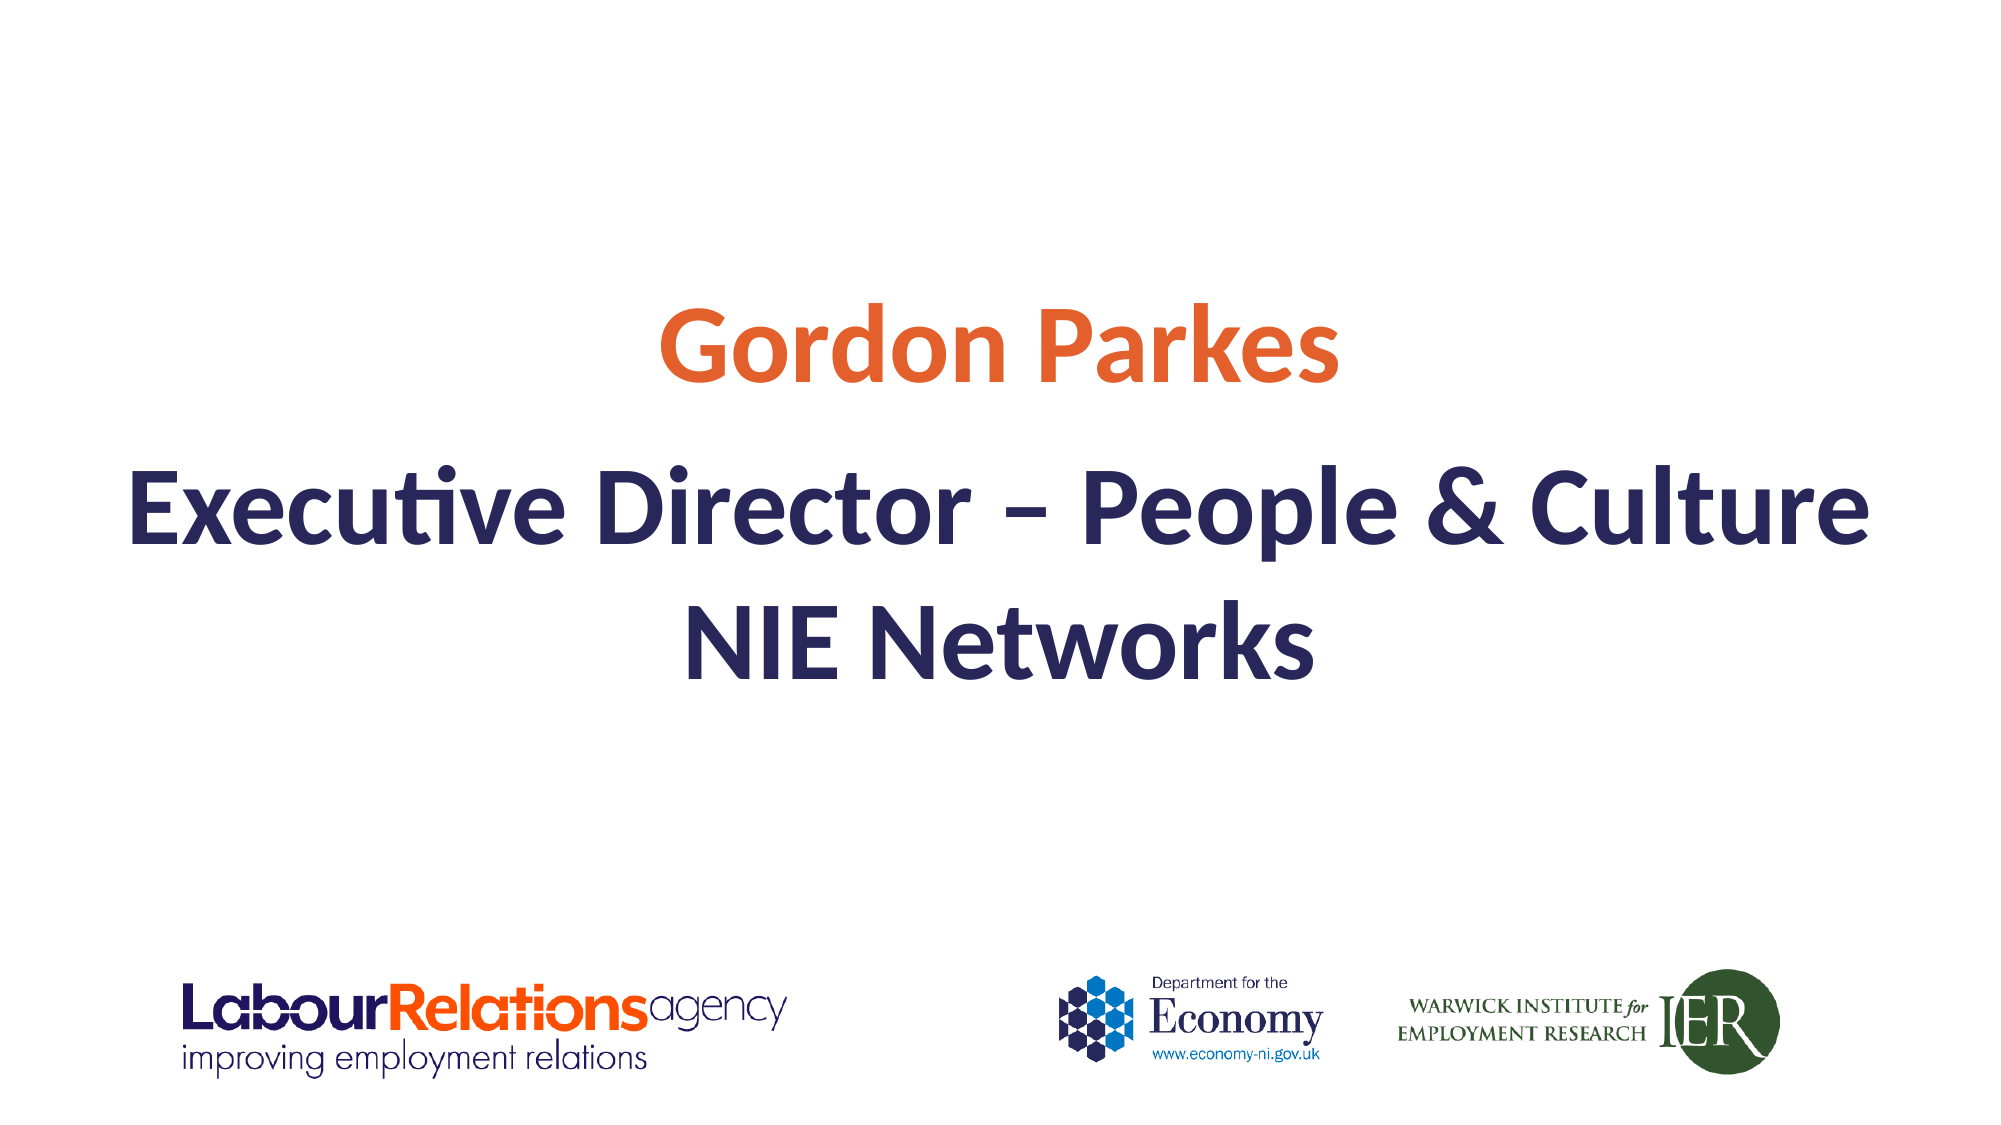

#
Gordon Parkes
Executive Director – People & Culture NIE Networks